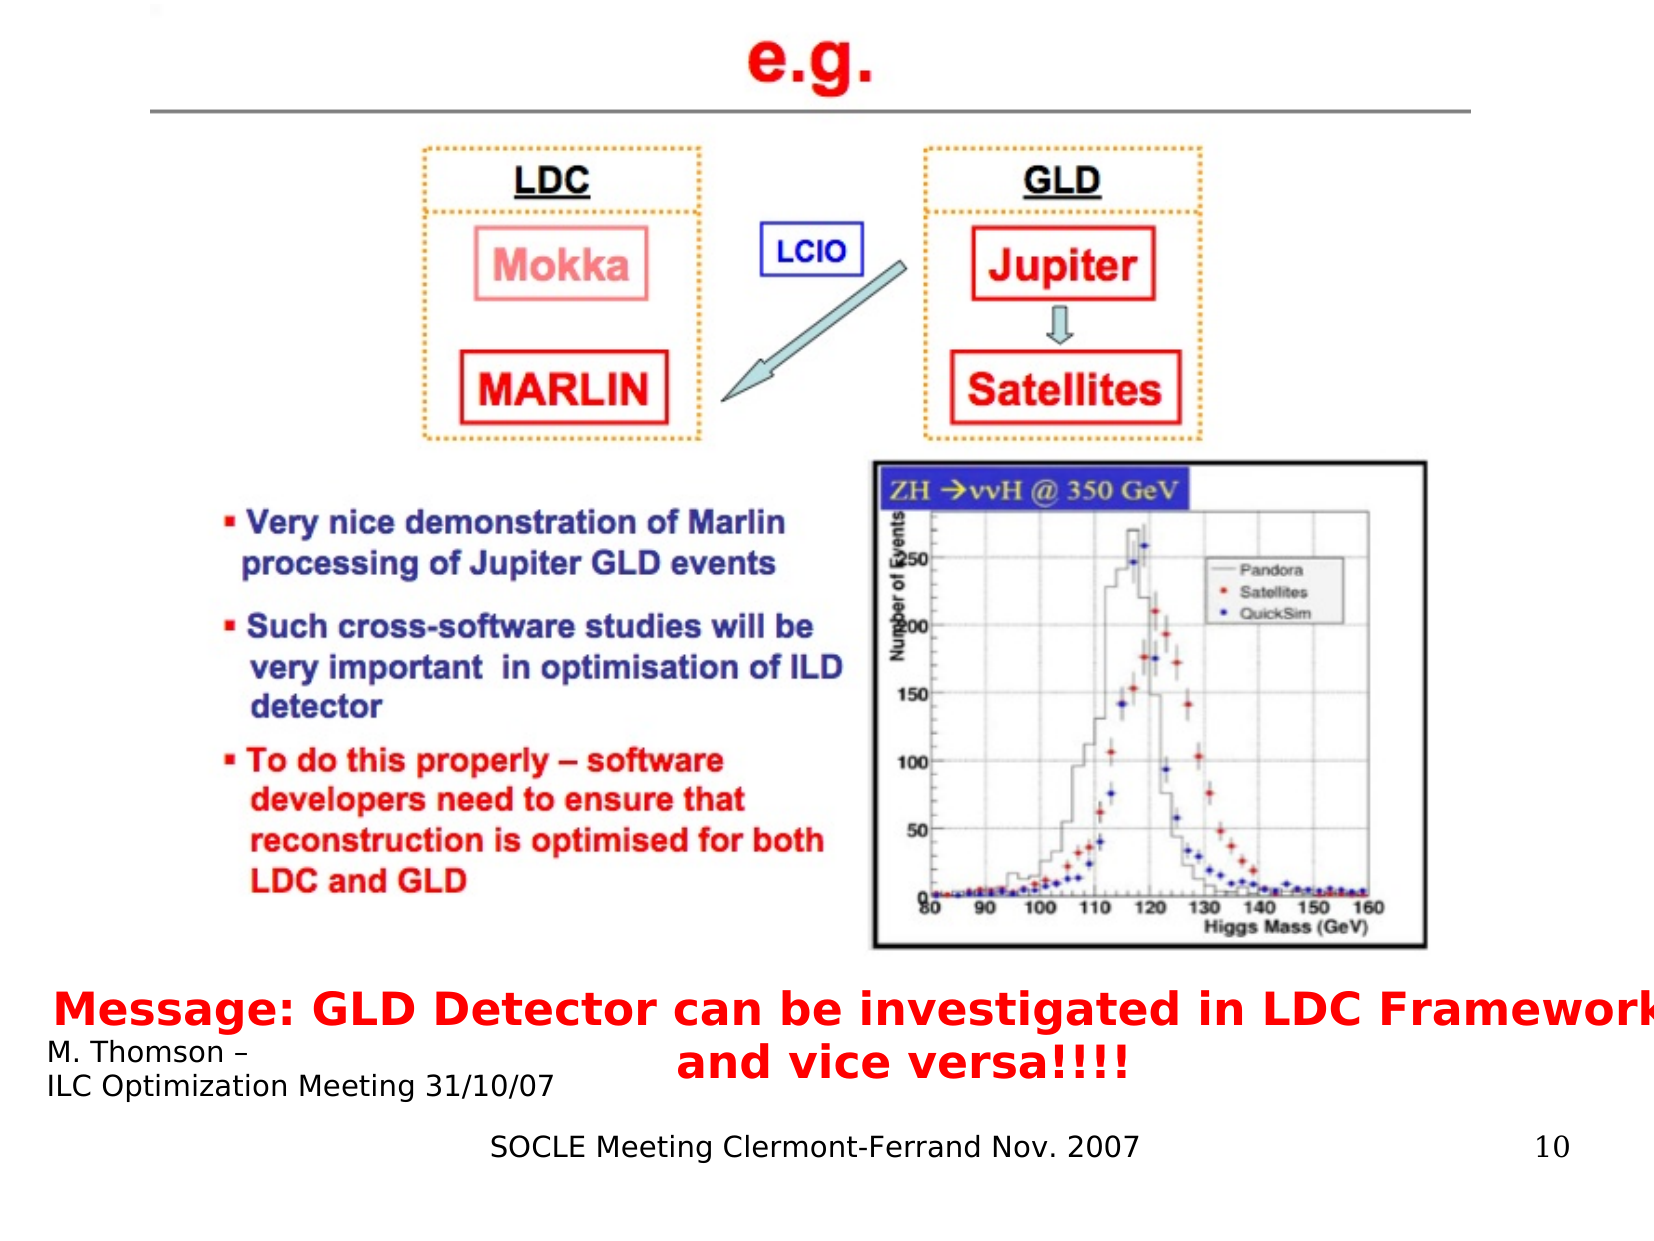

Message: GLD Detector can be investigated in LDC Framework
 and vice versa!!!!
M. Thomson –
ILC Optimization Meeting 31/10/07
10